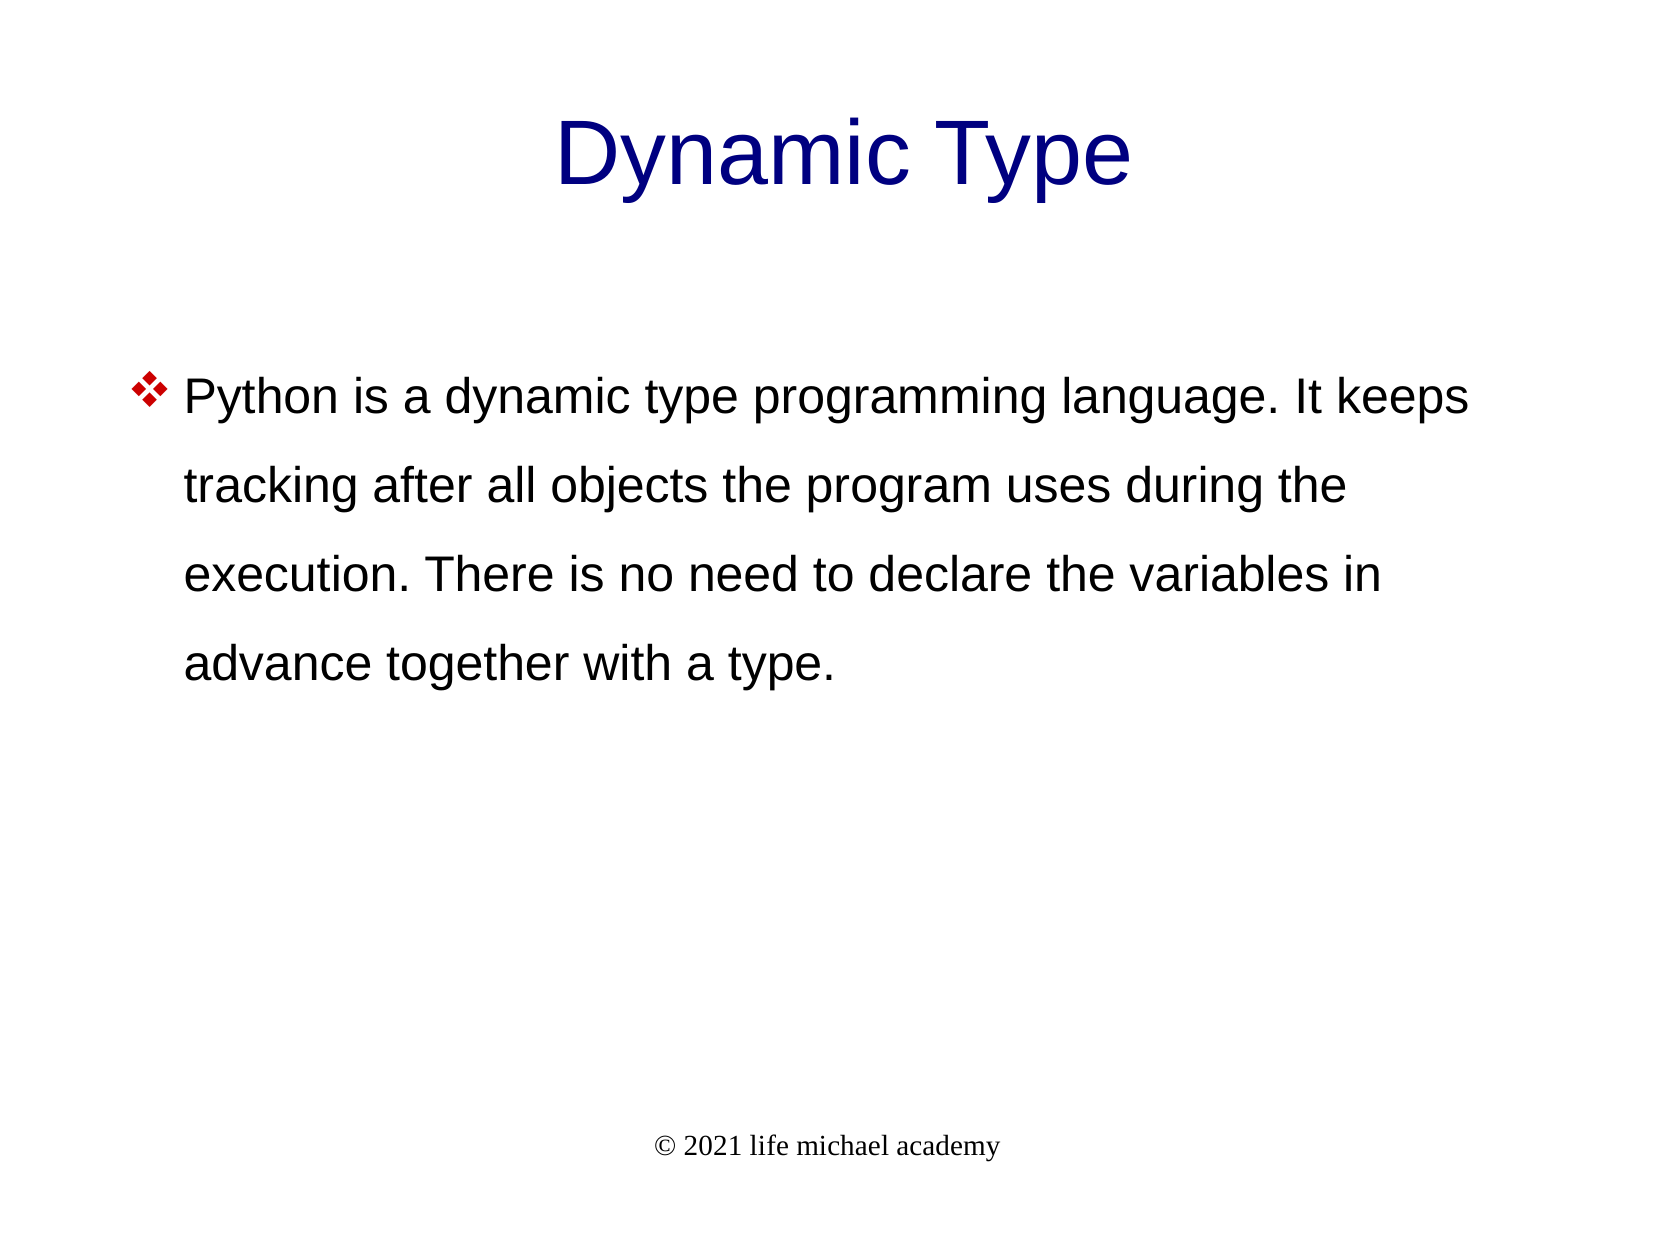

# Dynamic Type
Python is a dynamic type programming language. It keeps tracking after all objects the program uses during the execution. There is no need to declare the variables in advance together with a type.
© 2021 life michael academy